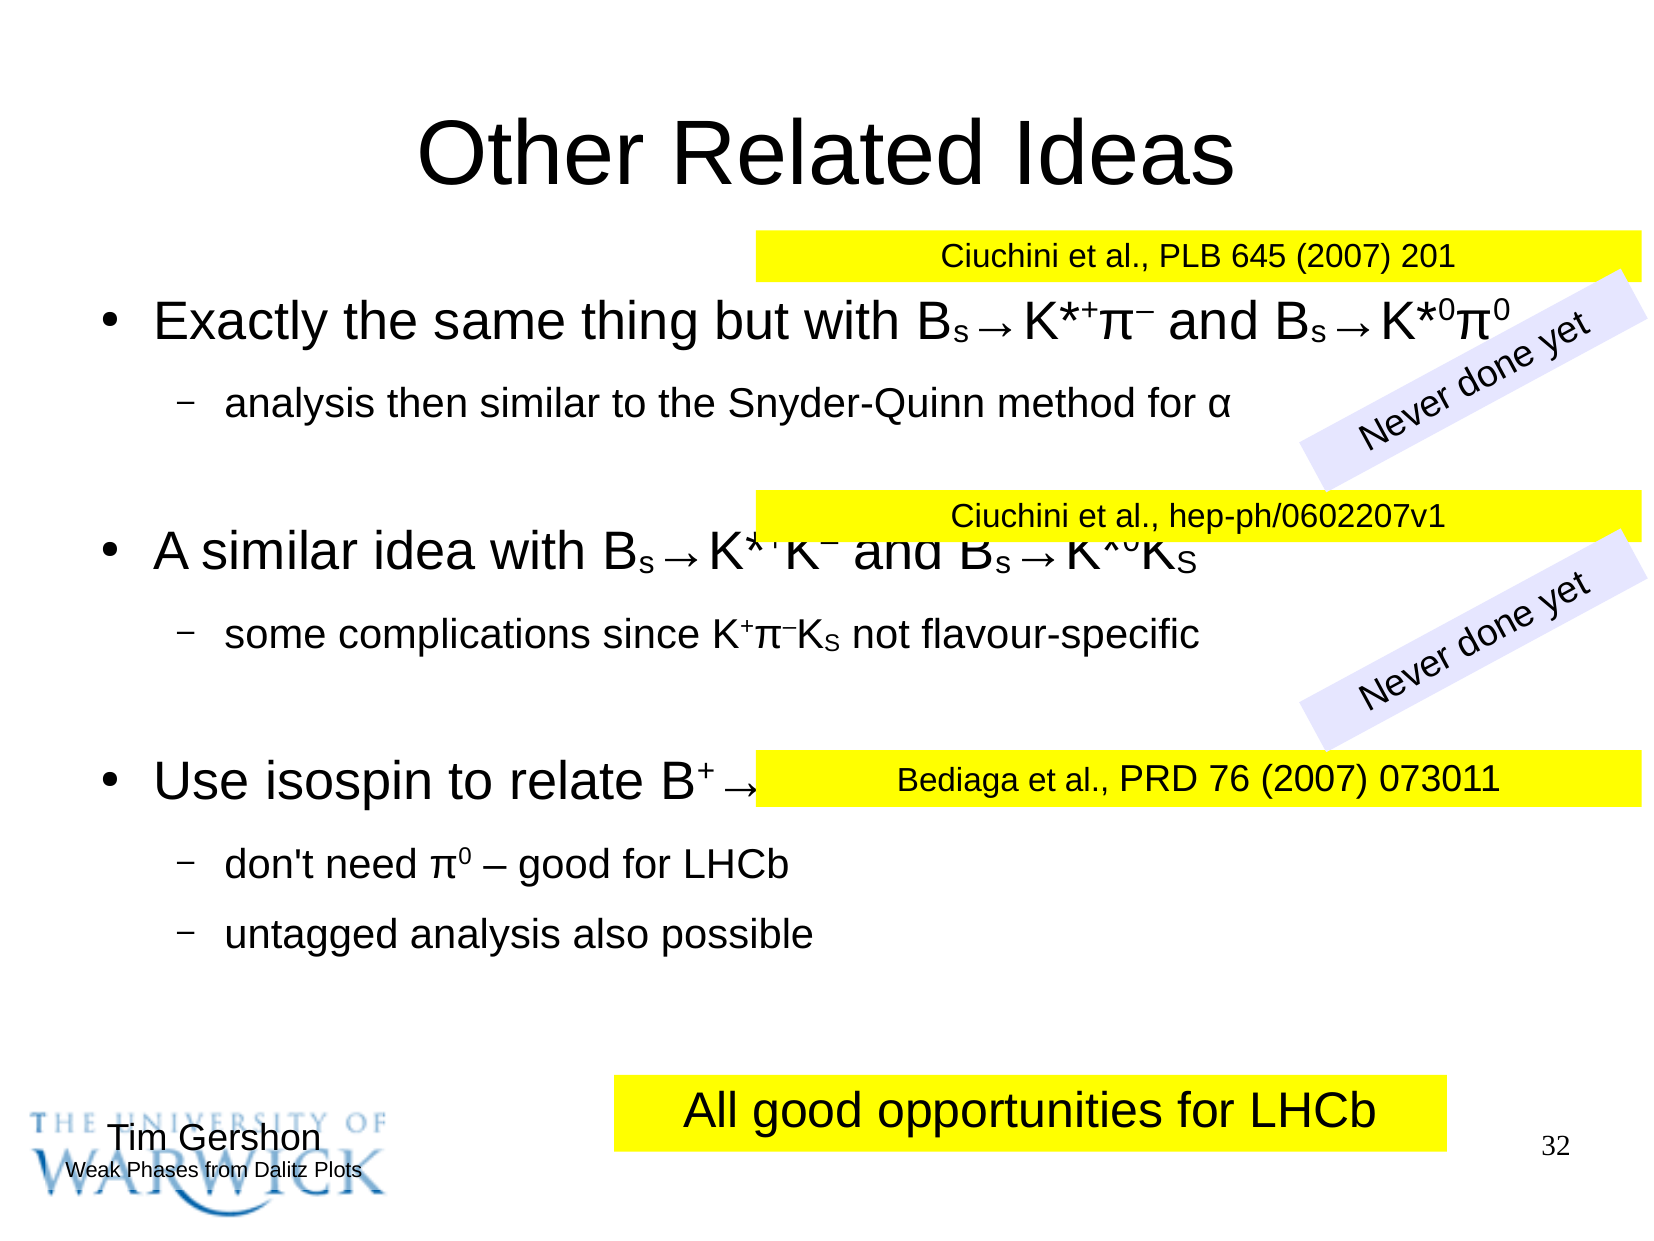

# Other Related Ideas
Ciuchini et al., PLB 645 (2007) 201
Exactly the same thing but with Bs→K*+π– and Bs→K*0π0
analysis then similar to the Snyder-Quinn method for α
A similar idea with Bs→K*+K– and Bs→K*0KS
some complications since K+π–KS not flavour-specific
Use isospin to relate B+→K+π+π– to Bd→KSπ+π–
don't need π0 – good for LHCb
untagged analysis also possible
Never done yet
Ciuchini et al., hep-ph/0602207v1
Never done yet
Bediaga et al., PRD 76 (2007) 073011
All good opportunities for LHCb
Tim Gershon
Weak Phases from Dalitz Plots
32